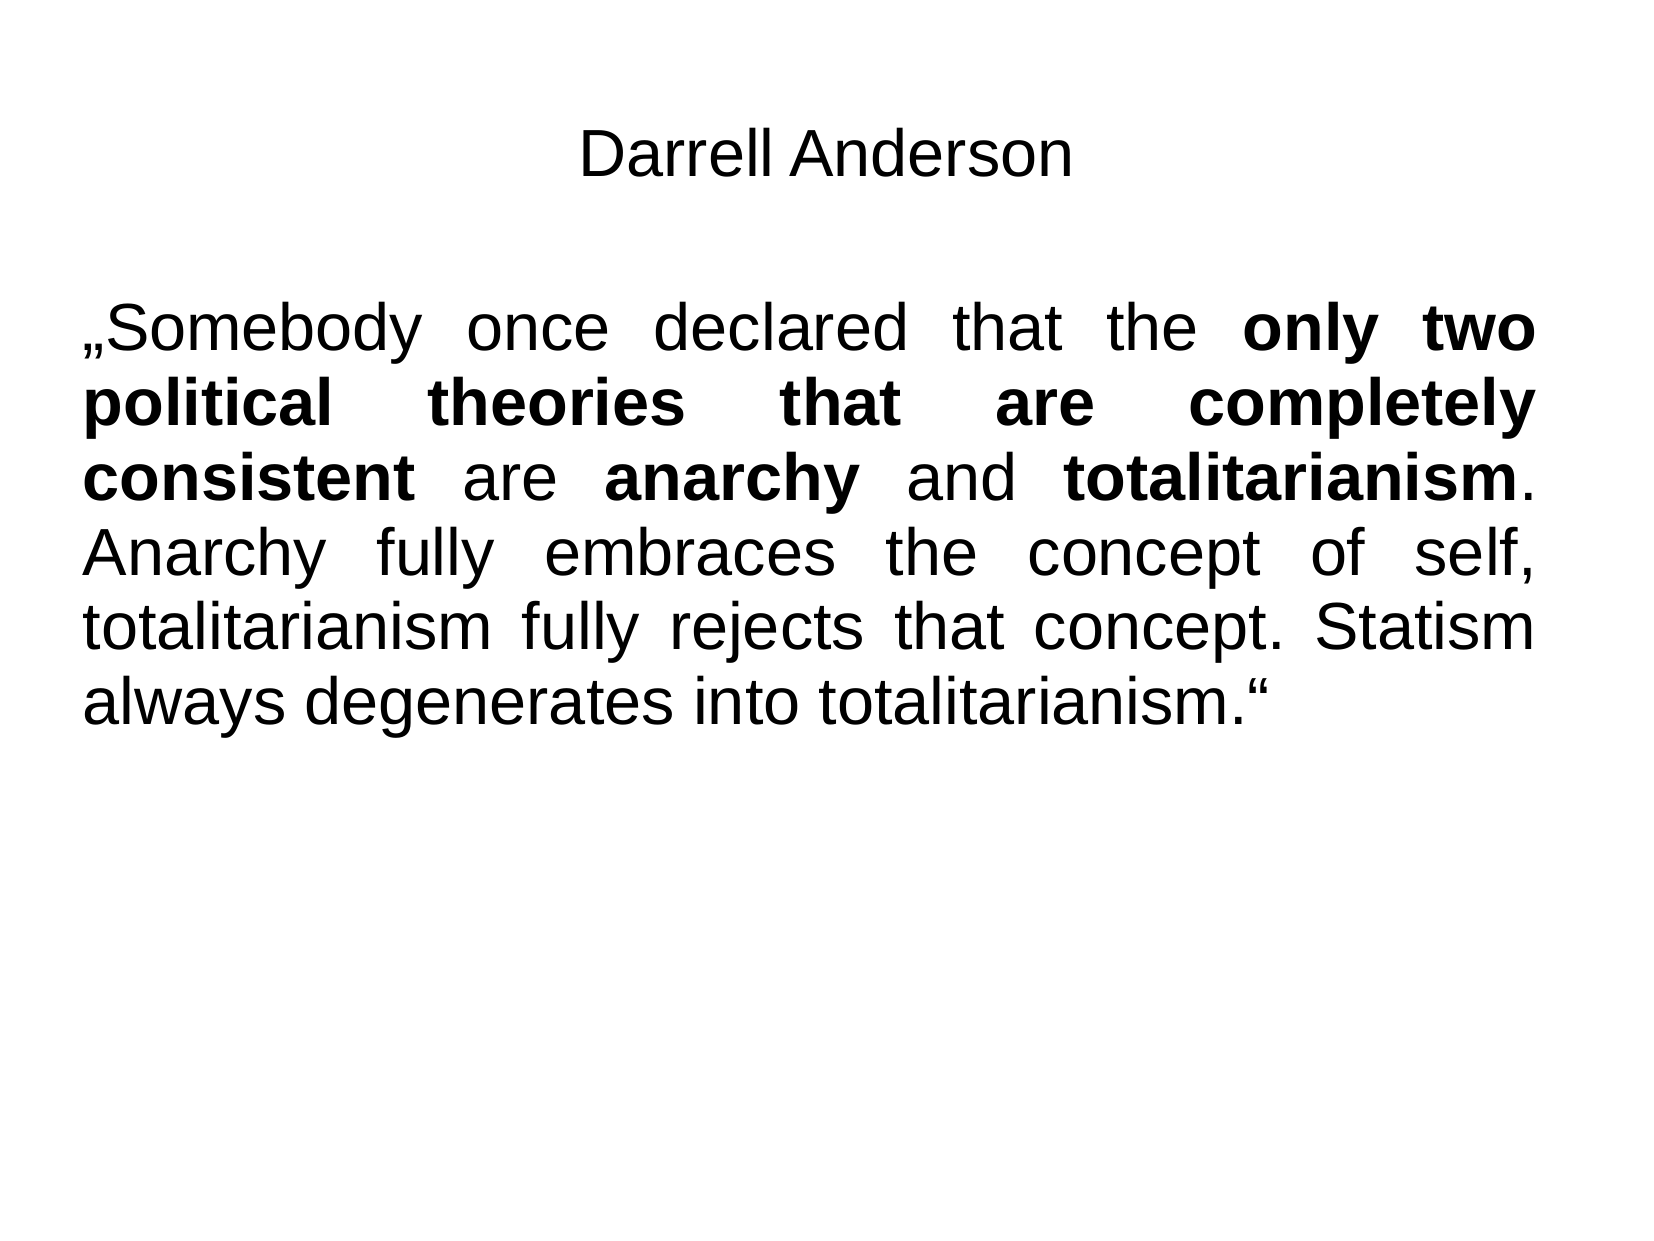

# Darrell Anderson
„Somebody once declared that the only two political theories that are completely consistent are anarchy and totalitarianism. Anarchy fully embraces the concept of self, totalitarianism fully rejects that concept. Statism always degenerates into totalitarianism.“